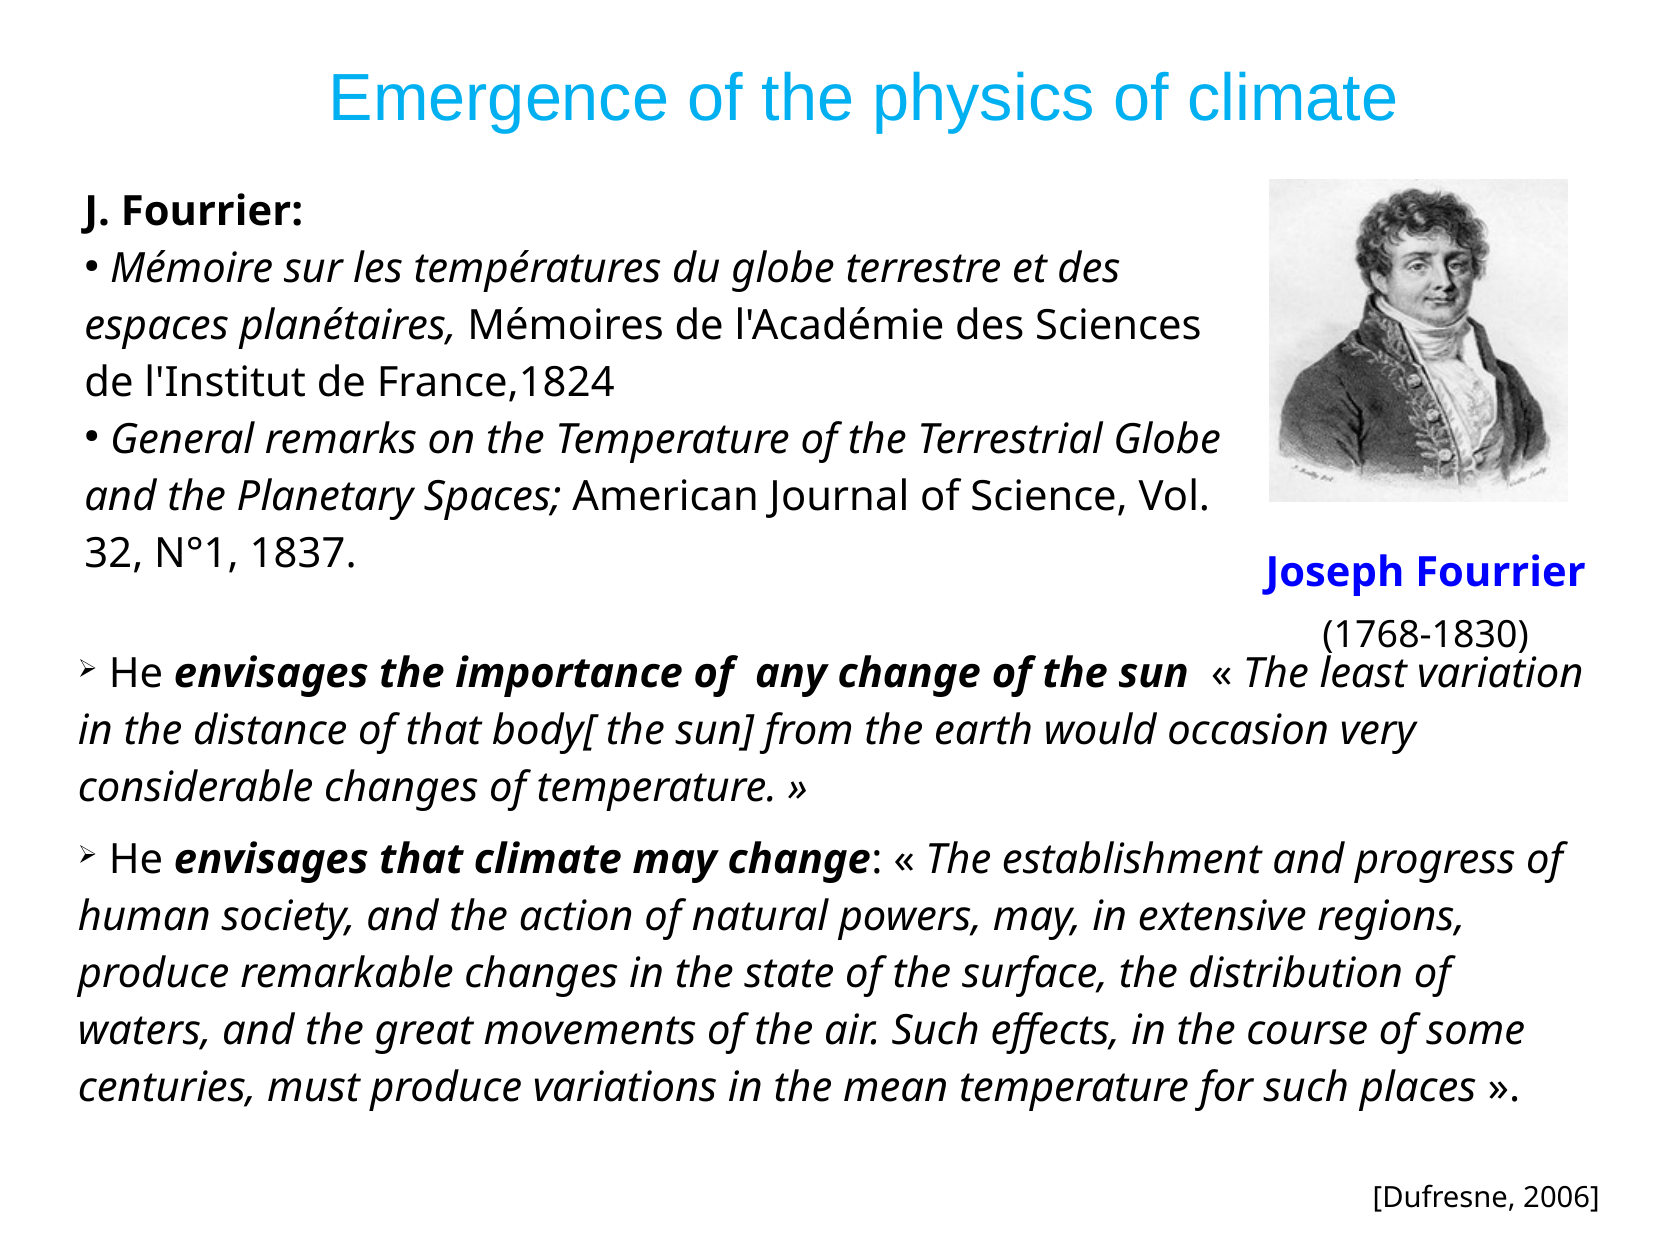

# Emergence of the physics of climate
J. Fourrier:
 Mémoire sur les températures du globe terrestre et des espaces planétaires, Mémoires de l'Académie des Sciences de l'Institut de France,1824
 General remarks on the Temperature of the Terrestrial Globe and the Planetary Spaces; American Journal of Science, Vol. 32, N°1, 1837.
Joseph Fourrier
(1768-1830)
 He envisages the importance of any change of the sun « The least variation in the distance of that body[ the sun] from the earth would occasion very considerable changes of temperature. »
 He envisages that climate may change: « The establishment and progress of human society, and the action of natural powers, may, in extensive regions, produce remarkable changes in the state of the surface, the distribution of waters, and the great movements of the air. Such effects, in the course of some centuries, must produce variations in the mean temperature for such places ».
[Dufresne, 2006]